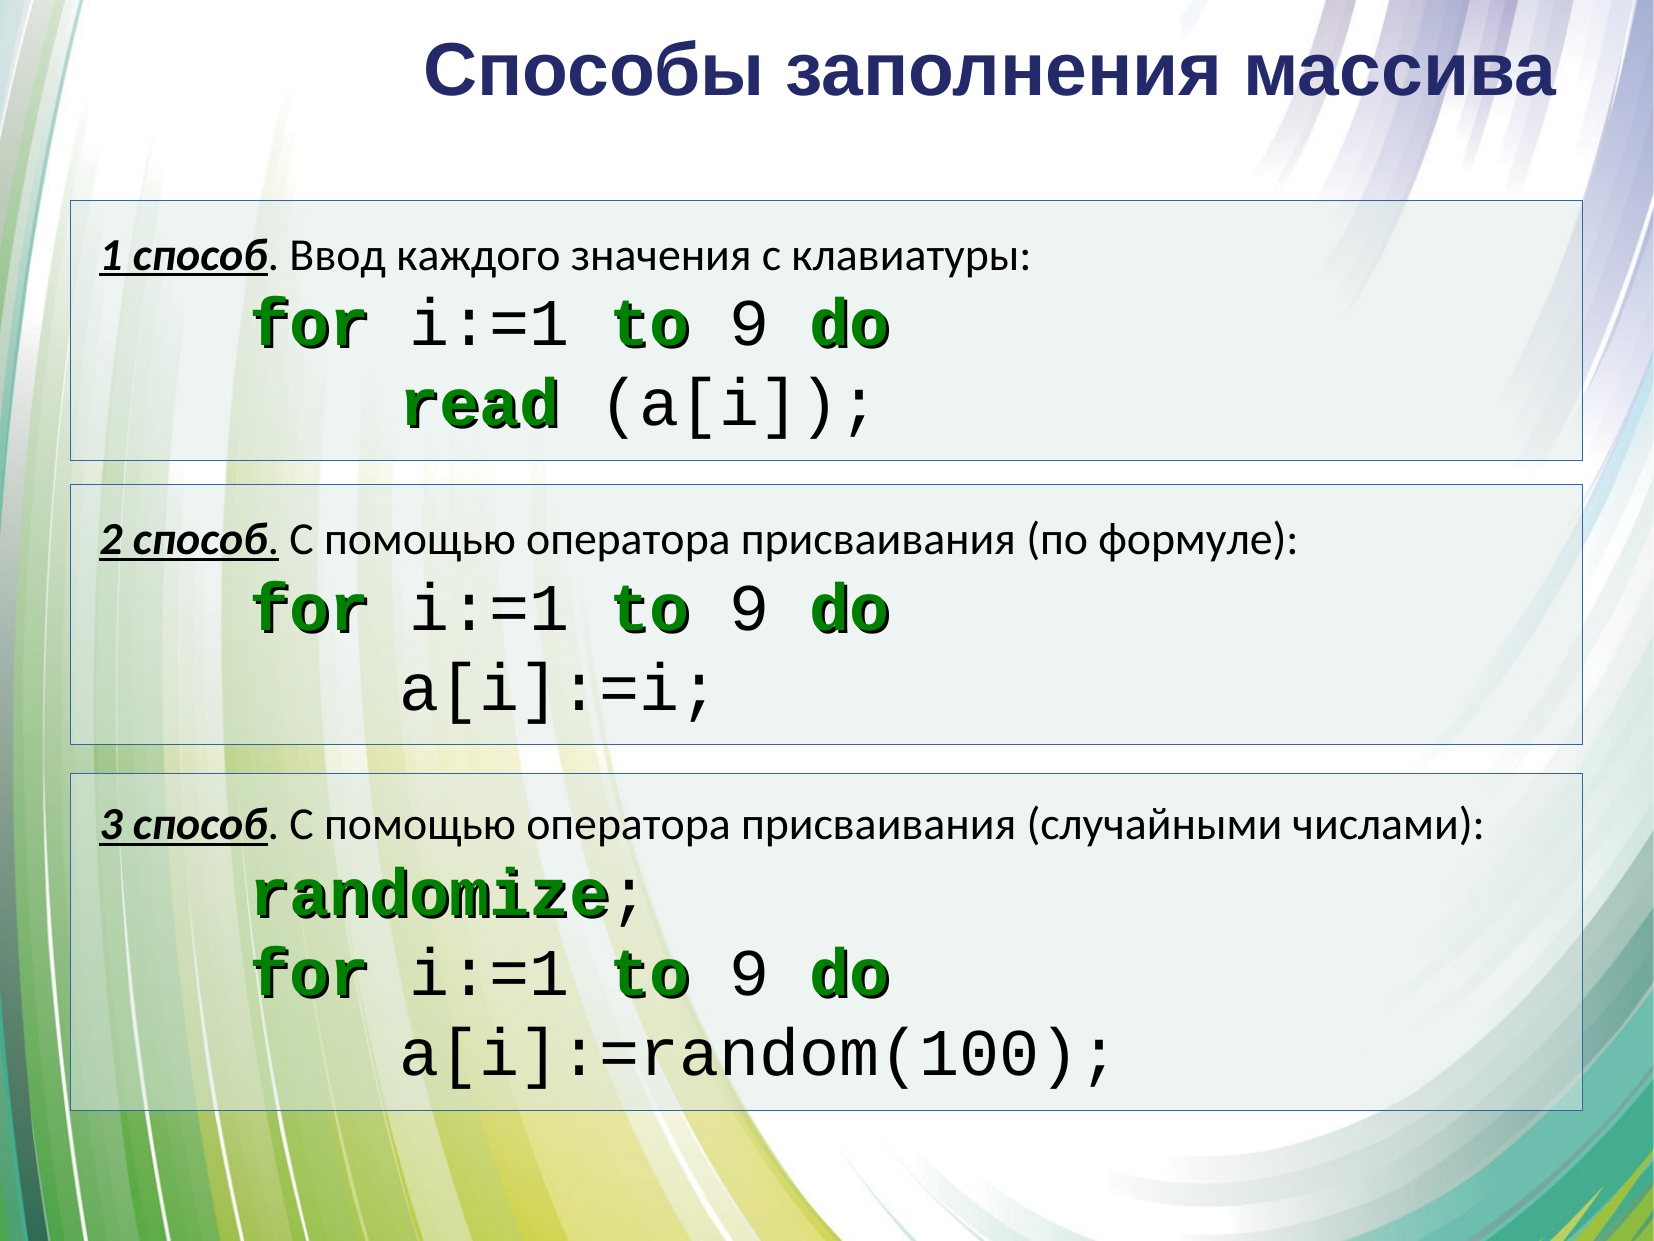

Способы заполнения массива
1 способ. Ввод каждого значения с клавиатуры:
	for i:=1 to 9 do
		read (a[i]);
2 способ. С помощью оператора присваивания (по формуле):
	for i:=1 to 9 do
		a[i]:=i;
3 способ. С помощью оператора присваивания (случайными числами):
	randomize;
	for i:=1 to 9 do
		a[i]:=random(100);